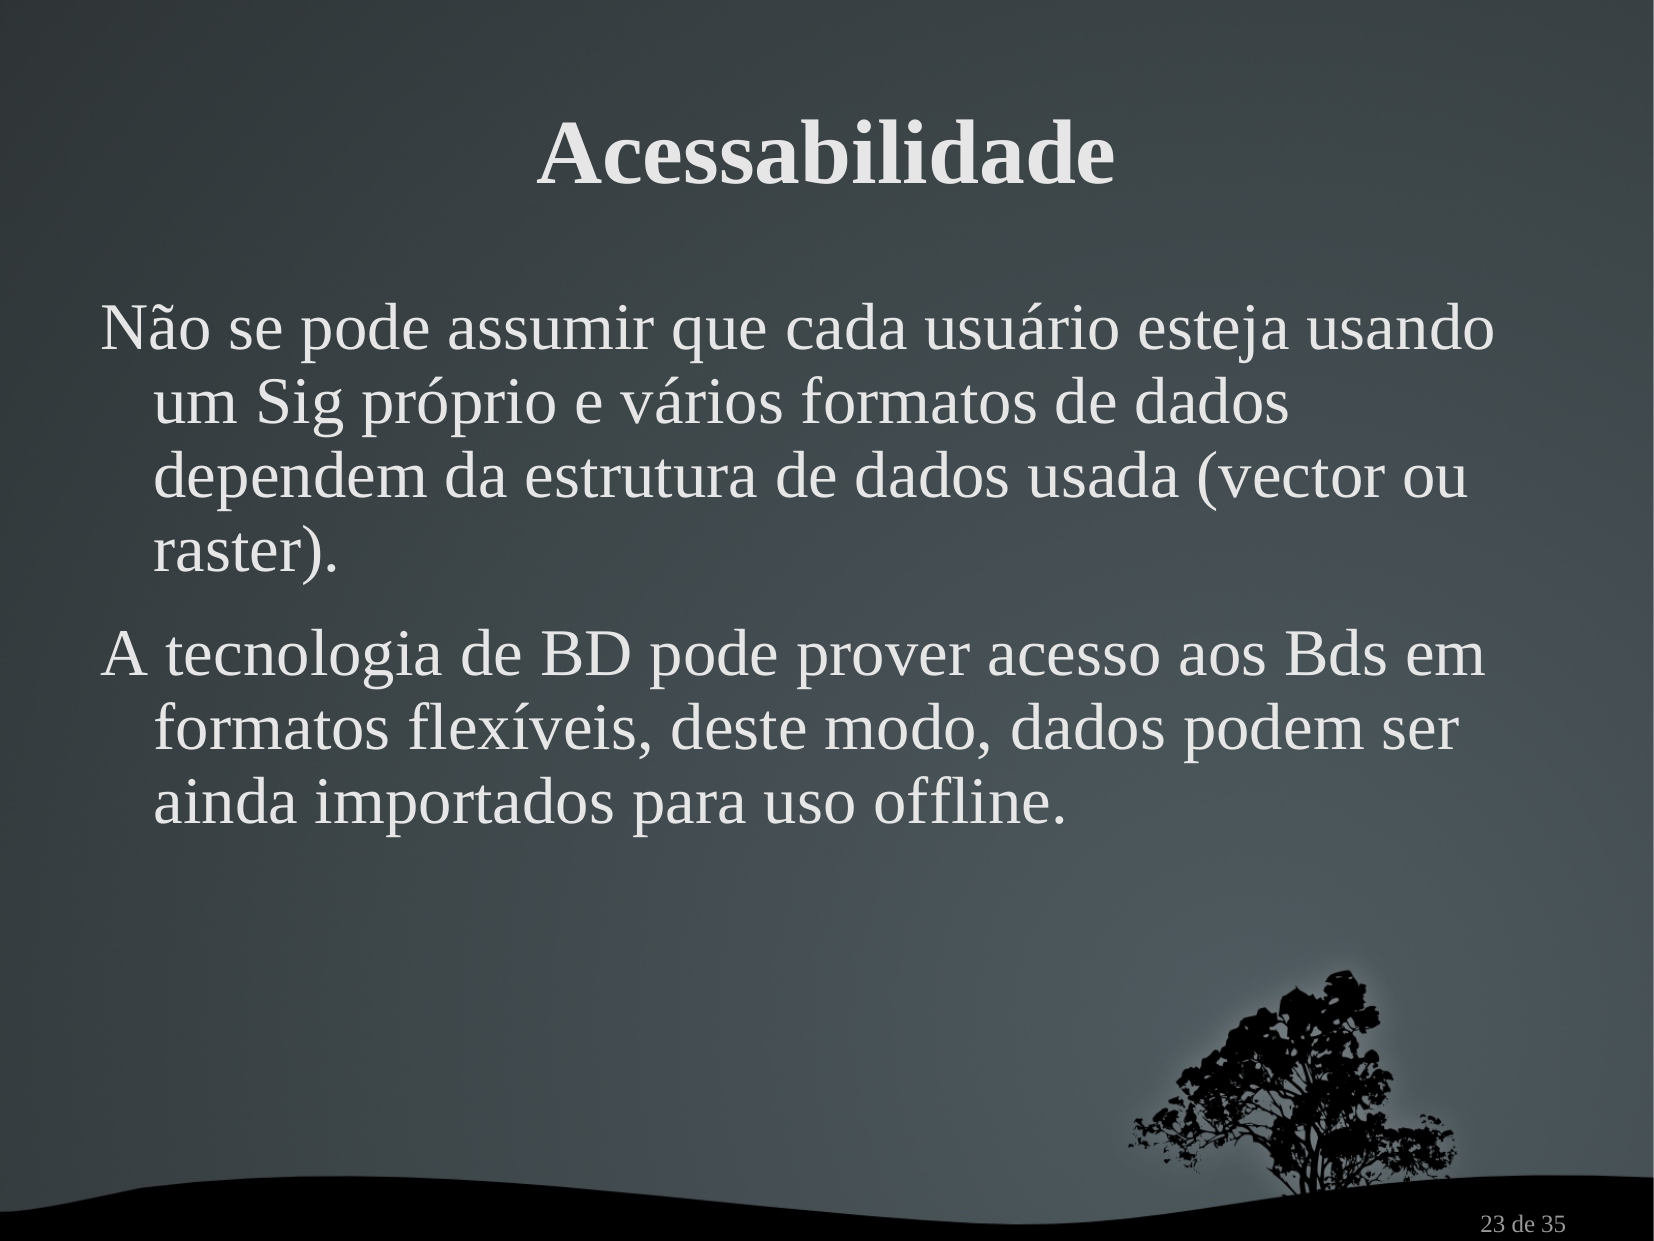

# Acessabilidade
Não se pode assumir que cada usuário esteja usando um Sig próprio e vários formatos de dados dependem da estrutura de dados usada (vector ou raster).
A tecnologia de BD pode prover acesso aos Bds em formatos flexíveis, deste modo, dados podem ser ainda importados para uso offline.
23